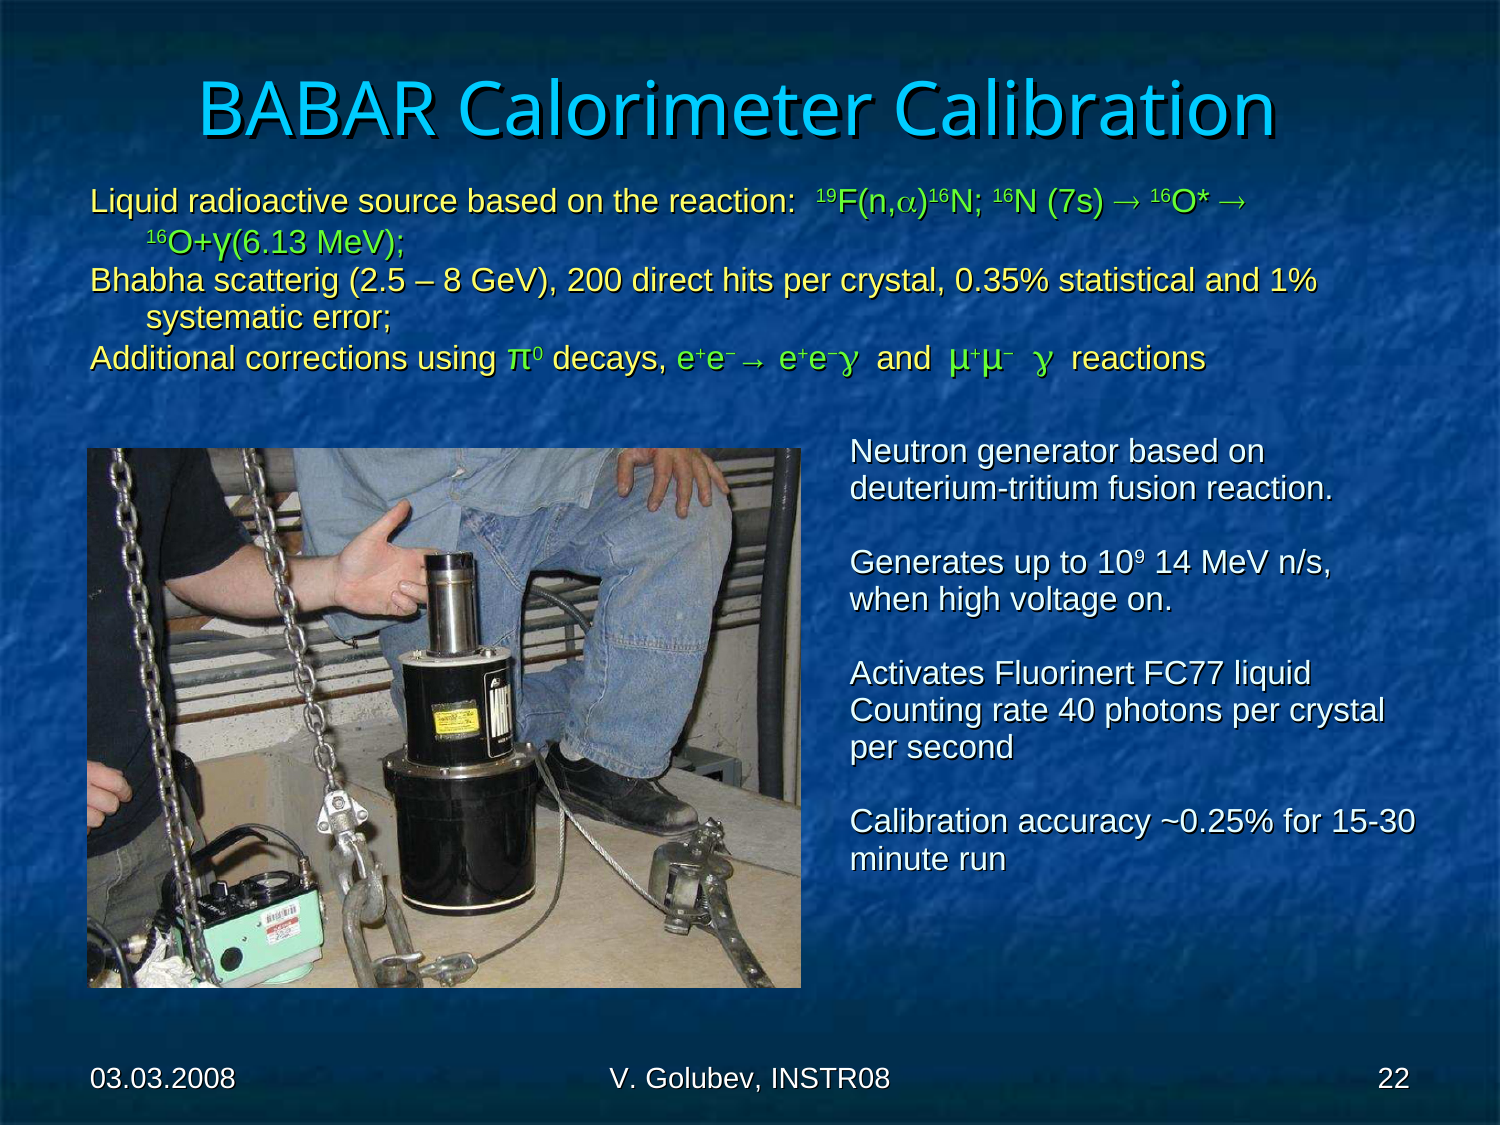

# BABAR Calorimeter Calibration
Liquid radioactive source based on the reaction: 19F(n,)16N; 16N (7s)  16O*  16O+γ(6.13 MeV);
Bhabha scatterig (2.5 – 8 GeV), 200 direct hits per crystal, 0.35% statistical and 1% systematic error;
Additional corrections using π0 decays, e+e−→ e+e−γandµ+µ−γreactions
Neutron generator based on deuterium-tritium fusion reaction.
Generates up to 109 14 MeV n/s, when high voltage on.
Activates Fluorinert FC77 liquid
Counting rate 40 photons per crystal per second
Calibration accuracy ~0.25% for 15-30 minute run
03.03.2008
V. Golubev, INSTR08
22